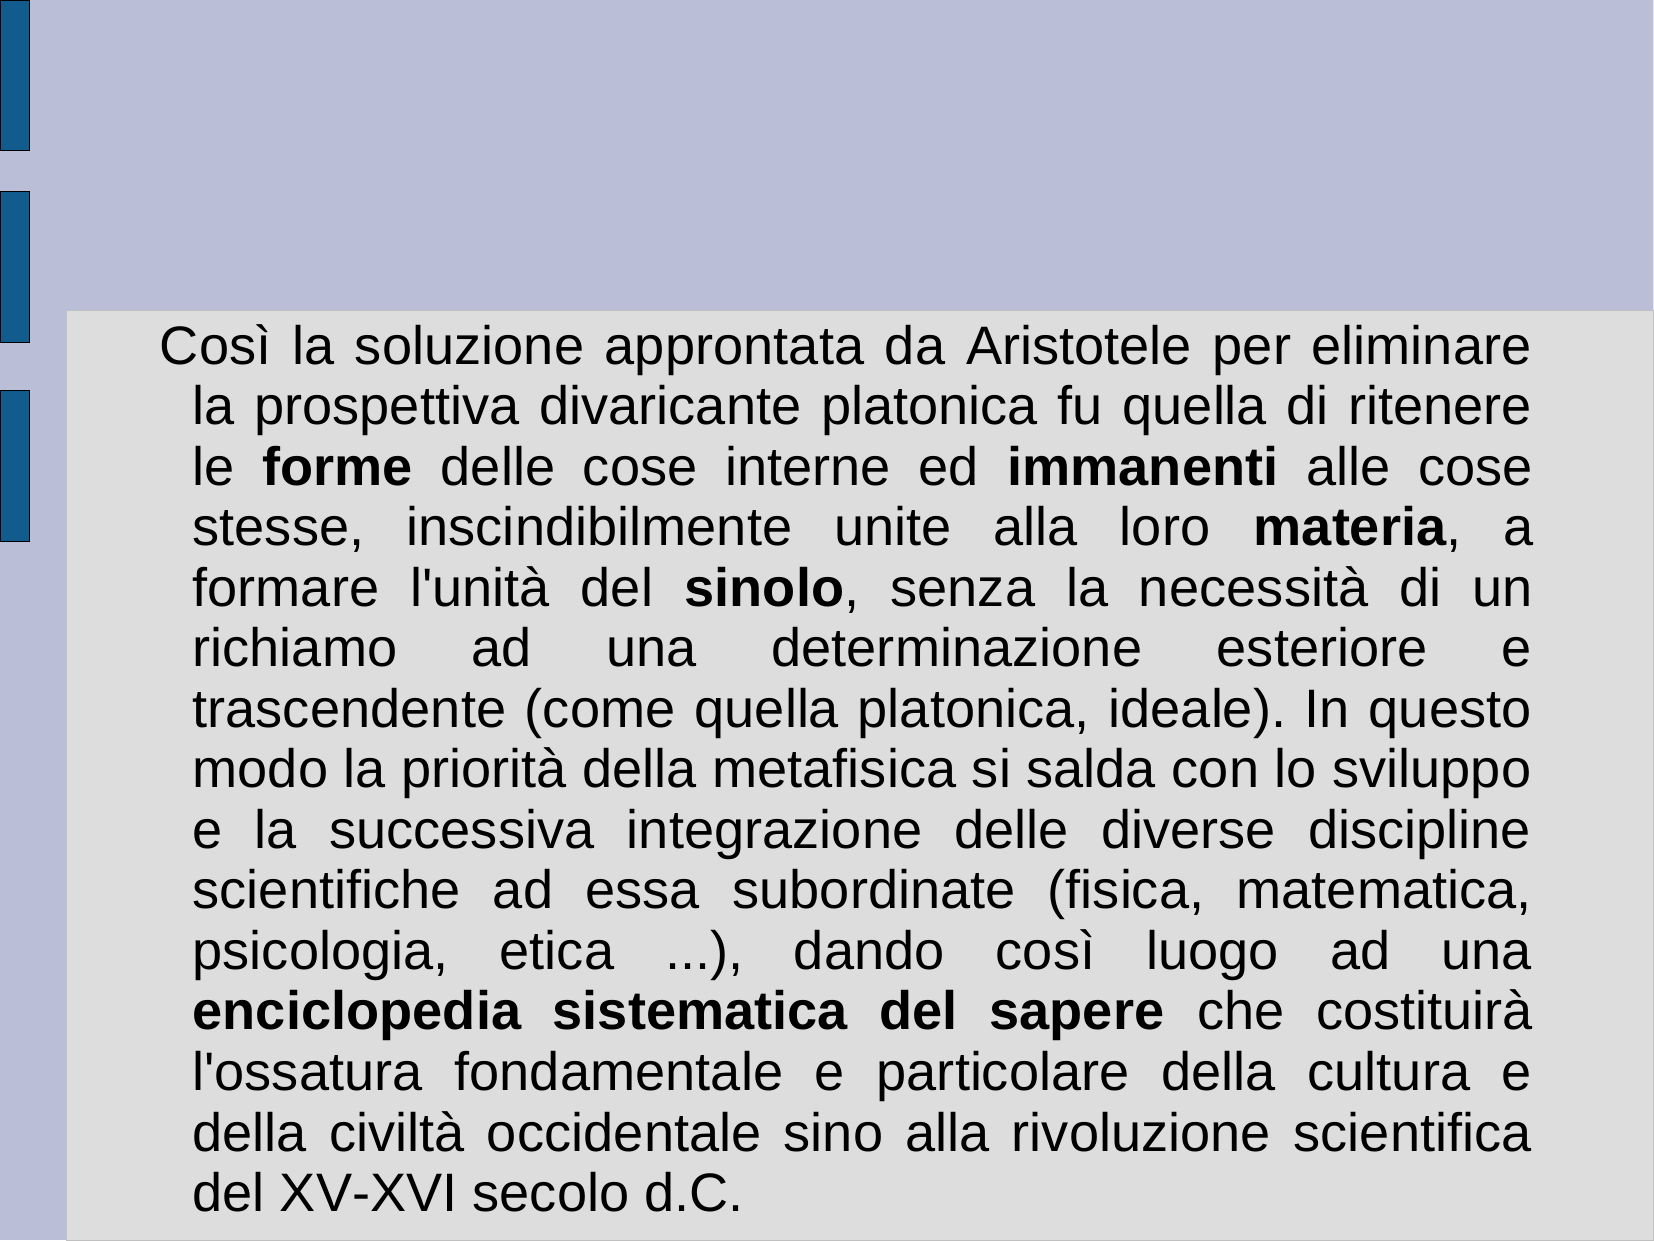

#
 Così la soluzione approntata da Aristotele per eliminare la prospettiva divaricante platonica fu quella di ritenere le forme delle cose interne ed immanenti alle cose stesse, inscindibilmente unite alla loro materia, a formare l'unità del sinolo, senza la necessità di un richiamo ad una determinazione esteriore e trascendente (come quella platonica, ideale). In questo modo la priorità della metafisica si salda con lo sviluppo e la successiva integrazione delle diverse discipline scientifiche ad essa subordinate (fisica, matematica, psicologia, etica ...), dando così luogo ad una enciclopedia sistematica del sapere che costituirà l'ossatura fondamentale e particolare della cultura e della civiltà occidentale sino alla rivoluzione scientifica del XV-XVI secolo d.C.